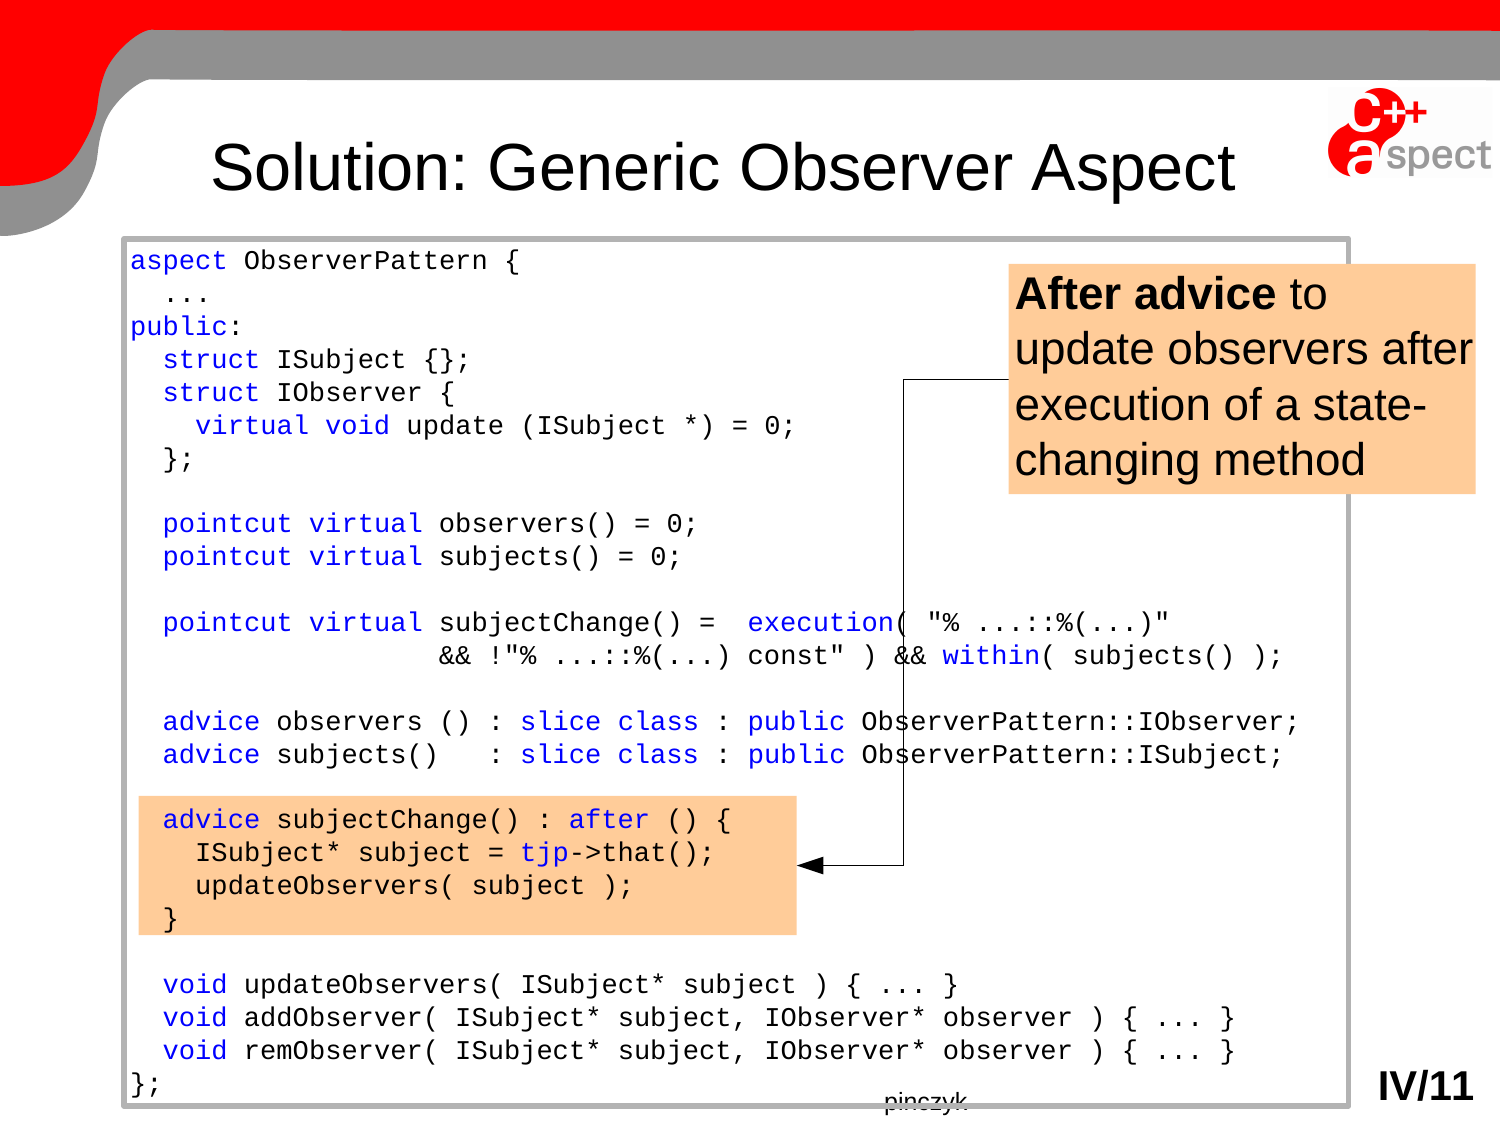

# Solution: Generic Observer Aspect
aspect ObserverPattern {
 ...
public:
 struct ISubject {};
 struct IObserver {
 virtual void update (ISubject *) = 0;
 };
 pointcut virtual observers() = 0;
 pointcut virtual subjects() = 0;
 pointcut virtual subjectChange() = execution( "% ...::%(...)"
 && !"% ...::%(...) const" ) && within( subjects() );
 advice observers () : slice class : public ObserverPattern::IObserver;
 advice subjects() : slice class : public ObserverPattern::ISubject;
 advice subjectChange() : after () {
 ISubject* subject = tjp->that();
 updateObservers( subject );
 }
 void updateObservers( ISubject* subject ) { ... }
 void addObserver( ISubject* subject, IObserver* observer ) { ... }
 void remObserver( ISubject* subject, IObserver* observer ) { ... }
};
After advice to update observers after execution of a state-changing method